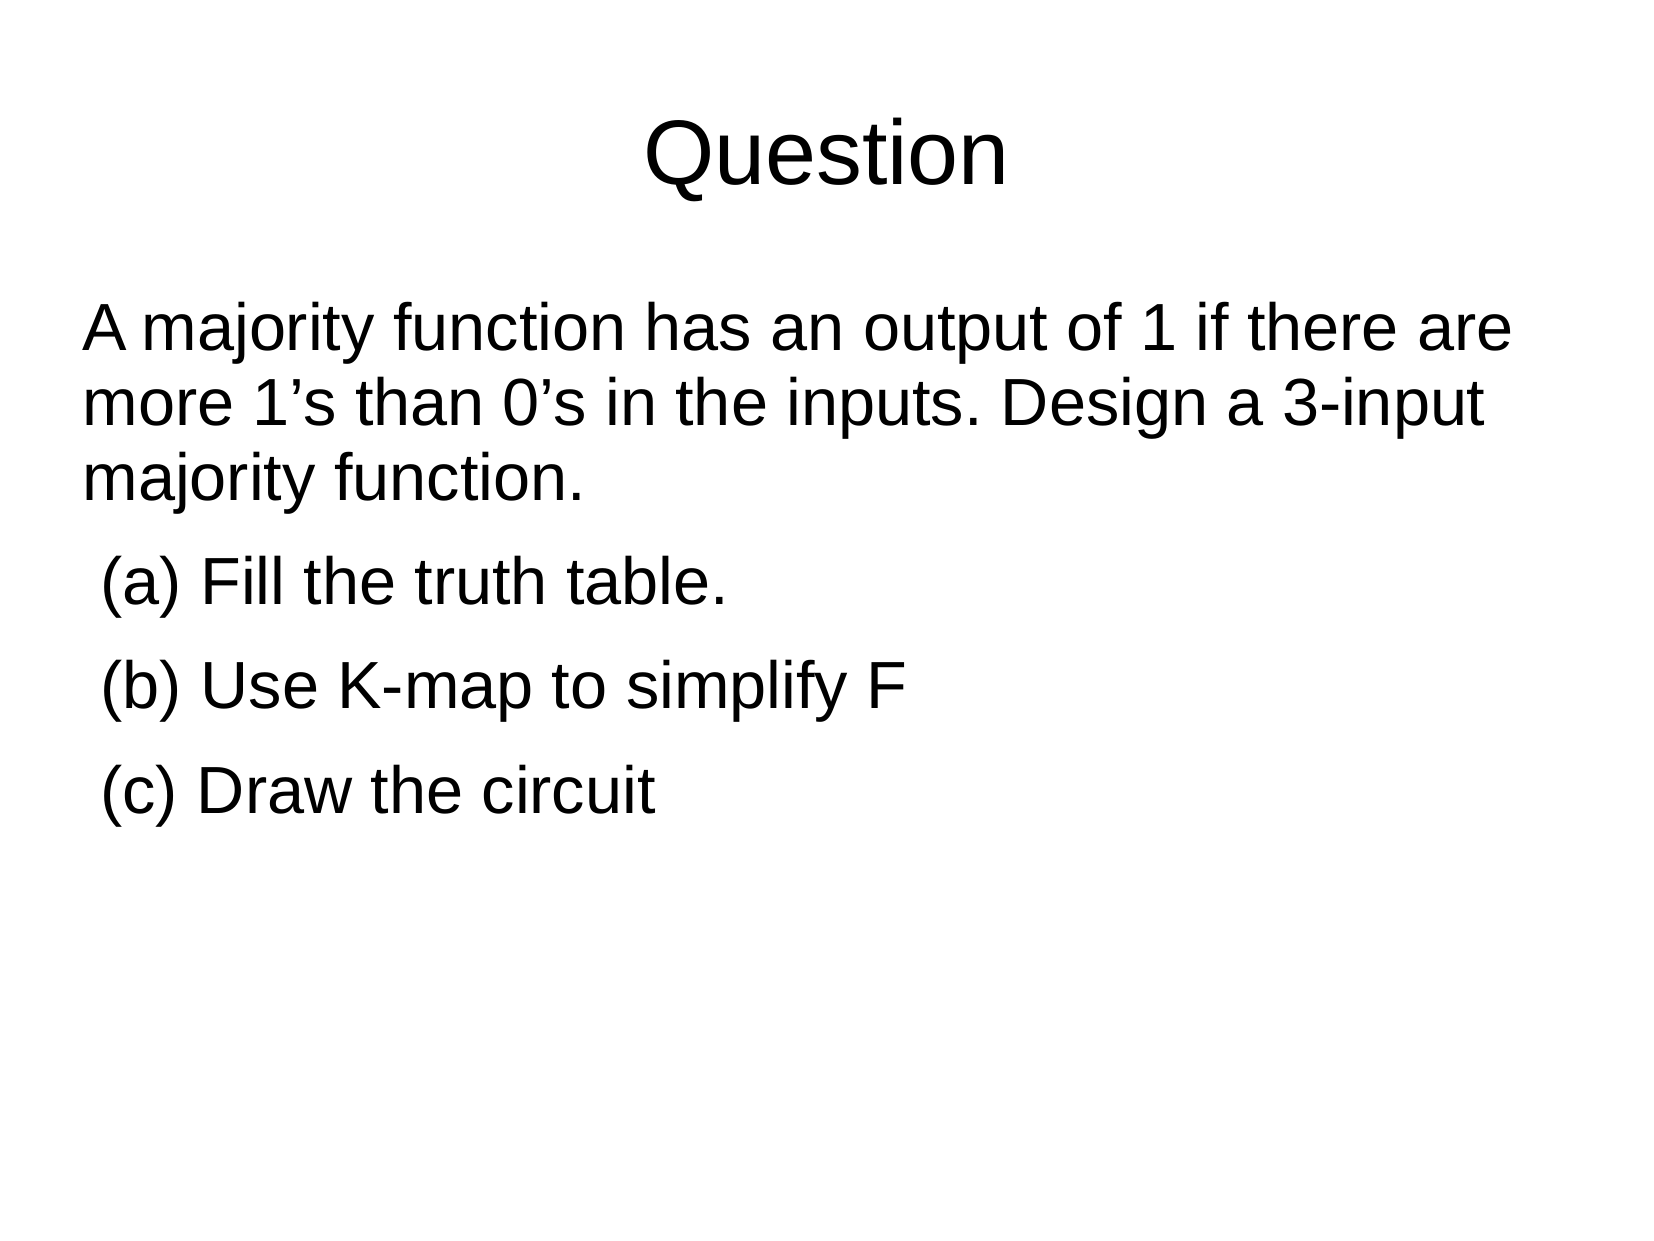

# Question
A majority function has an output of 1 if there are more 1’s than 0’s in the inputs. Design a 3-input majority function.
 Fill the truth table.
 Use K-map to simplify F
 Draw the circuit